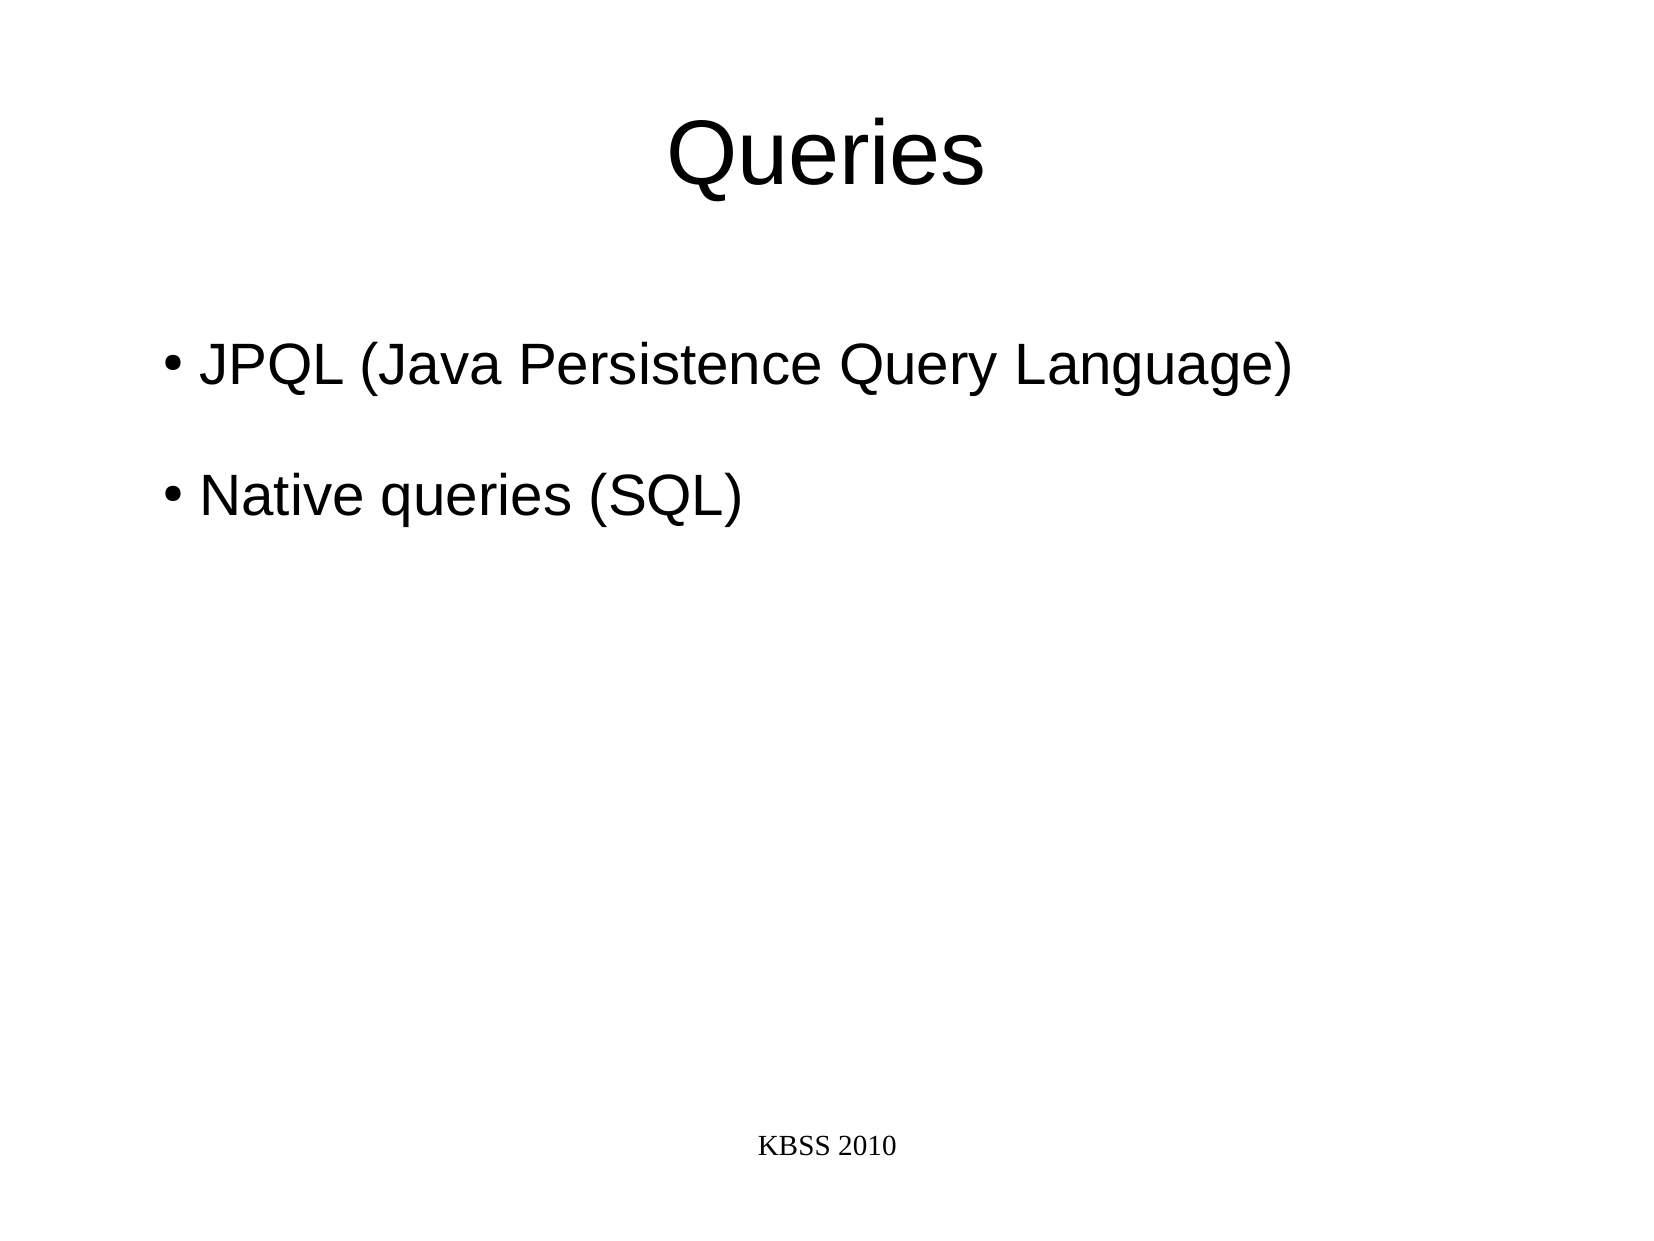

# Queries
 JPQL (Java Persistence Query Language)
 Native queries (SQL)
KBSS 2010